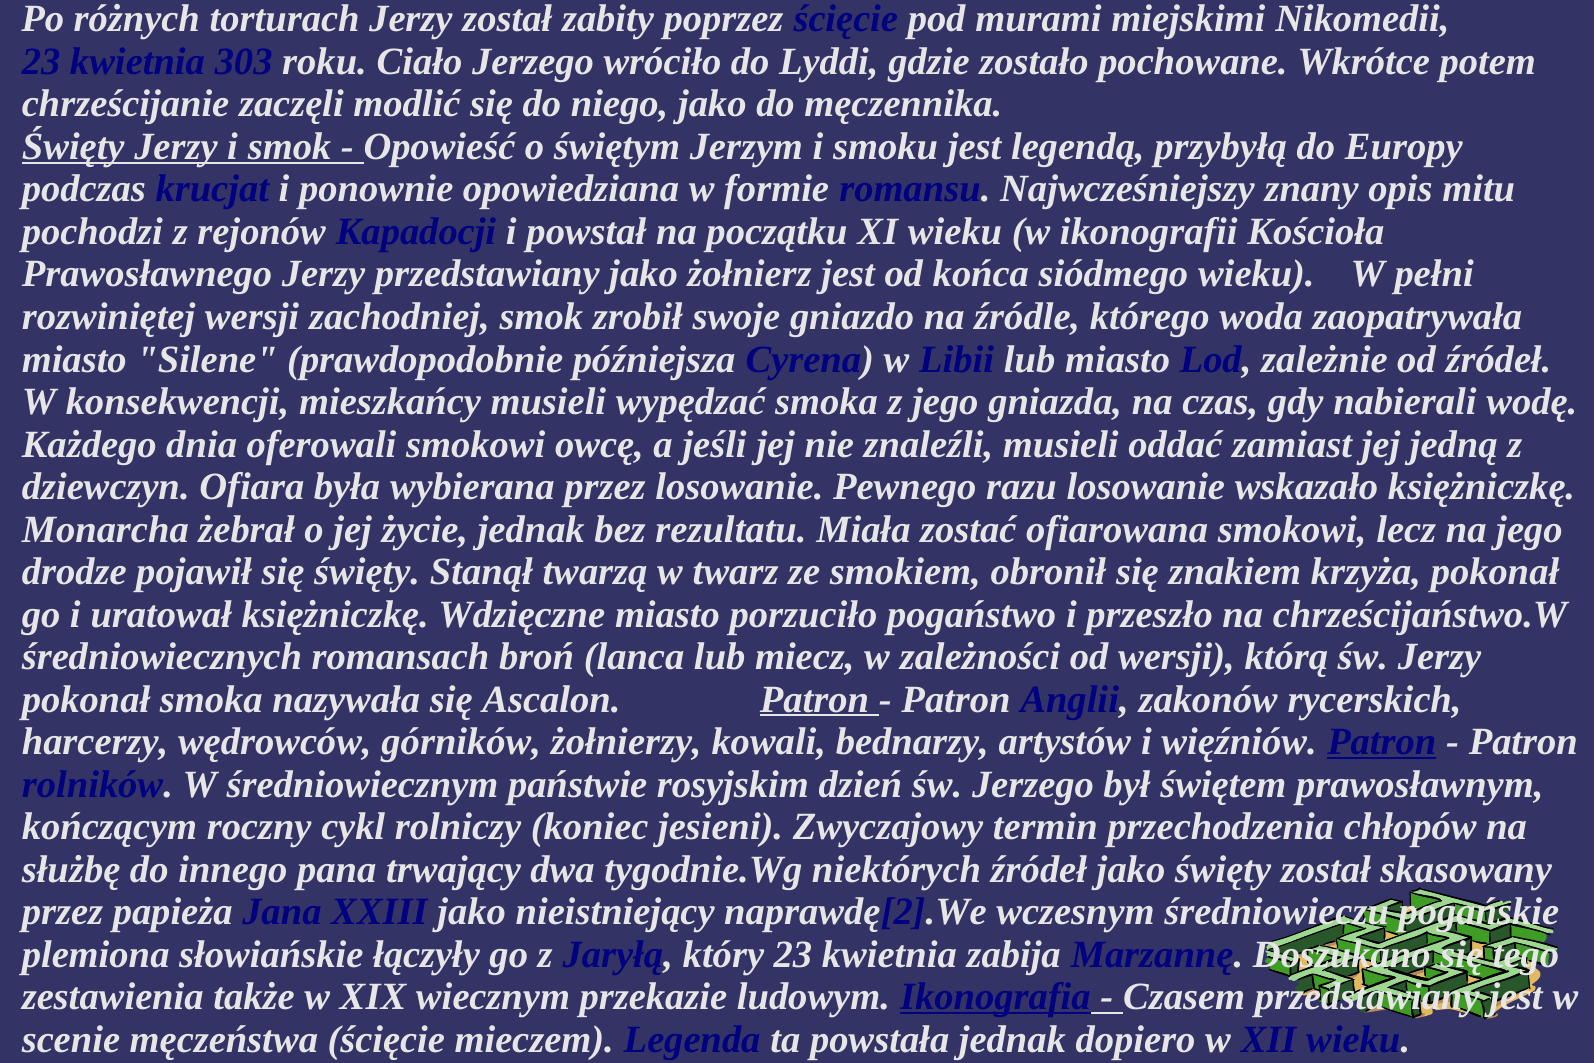

# Po różnych torturach Jerzy został zabity poprzez ścięcie pod murami miejskimi Nikomedii, 23 kwietnia 303 roku. Ciało Jerzego wróciło do Lyddi, gdzie zostało pochowane. Wkrótce potem chrześcijanie zaczęli modlić się do niego, jako do męczennika. Święty Jerzy i smok - Opowieść o świętym Jerzym i smoku jest legendą, przybyłą do Europy podczas krucjat i ponownie opowiedziana w formie romansu. Najwcześniejszy znany opis mitu pochodzi z rejonów Kapadocji i powstał na początku XI wieku (w ikonografii Kościoła Prawosławnego Jerzy przedstawiany jako żołnierz jest od końca siódmego wieku).	W pełni rozwiniętej wersji zachodniej, smok zrobił swoje gniazdo na źródle, którego woda zaopatrywała miasto "Silene" (prawdopodobnie późniejsza Cyrena) w Libii lub miasto Lod, zależnie od źródeł. W konsekwencji, mieszkańcy musieli wypędzać smoka z jego gniazda, na czas, gdy nabierali wodę. Każdego dnia oferowali smokowi owcę, a jeśli jej nie znaleźli, musieli oddać zamiast jej jedną z dziewczyn. Ofiara była wybierana przez losowanie. Pewnego razu losowanie wskazało księżniczkę. Monarcha żebrał o jej życie, jednak bez rezultatu. Miała zostać ofiarowana smokowi, lecz na jego drodze pojawił się święty. Stanął twarzą w twarz ze smokiem, obronił się znakiem krzyża, pokonał go i uratował księżniczkę. Wdzięczne miasto porzuciło pogaństwo i przeszło na chrześcijaństwo.W średniowiecznych romansach broń (lanca lub miecz, w zależności od wersji), którą św. Jerzy pokonał smoka nazywała się Ascalon. 		Patron - Patron Anglii, zakonów rycerskich, harcerzy, wędrowców, górników, żołnierzy, kowali, bednarzy, artystów i więźniów. Patron - Patron rolników. W średniowiecznym państwie rosyjskim dzień św. Jerzego był świętem prawosławnym, kończącym roczny cykl rolniczy (koniec jesieni). Zwyczajowy termin przechodzenia chłopów na służbę do innego pana trwający dwa tygodnie.Wg niektórych źródeł jako święty został skasowany przez papieża Jana XXIII jako nieistniejący naprawdę[2].We wczesnym średniowieczu pogańskie plemiona słowiańskie łączyły go z Jaryłą, który 23 kwietnia zabija Marzannę. Doszukano się tego zestawienia także w XIX wiecznym przekazie ludowym. Ikonografia - Czasem przedstawiany jest w scenie męczeństwa (ścięcie mieczem). Legenda ta powstała jednak dopiero w XII wieku.